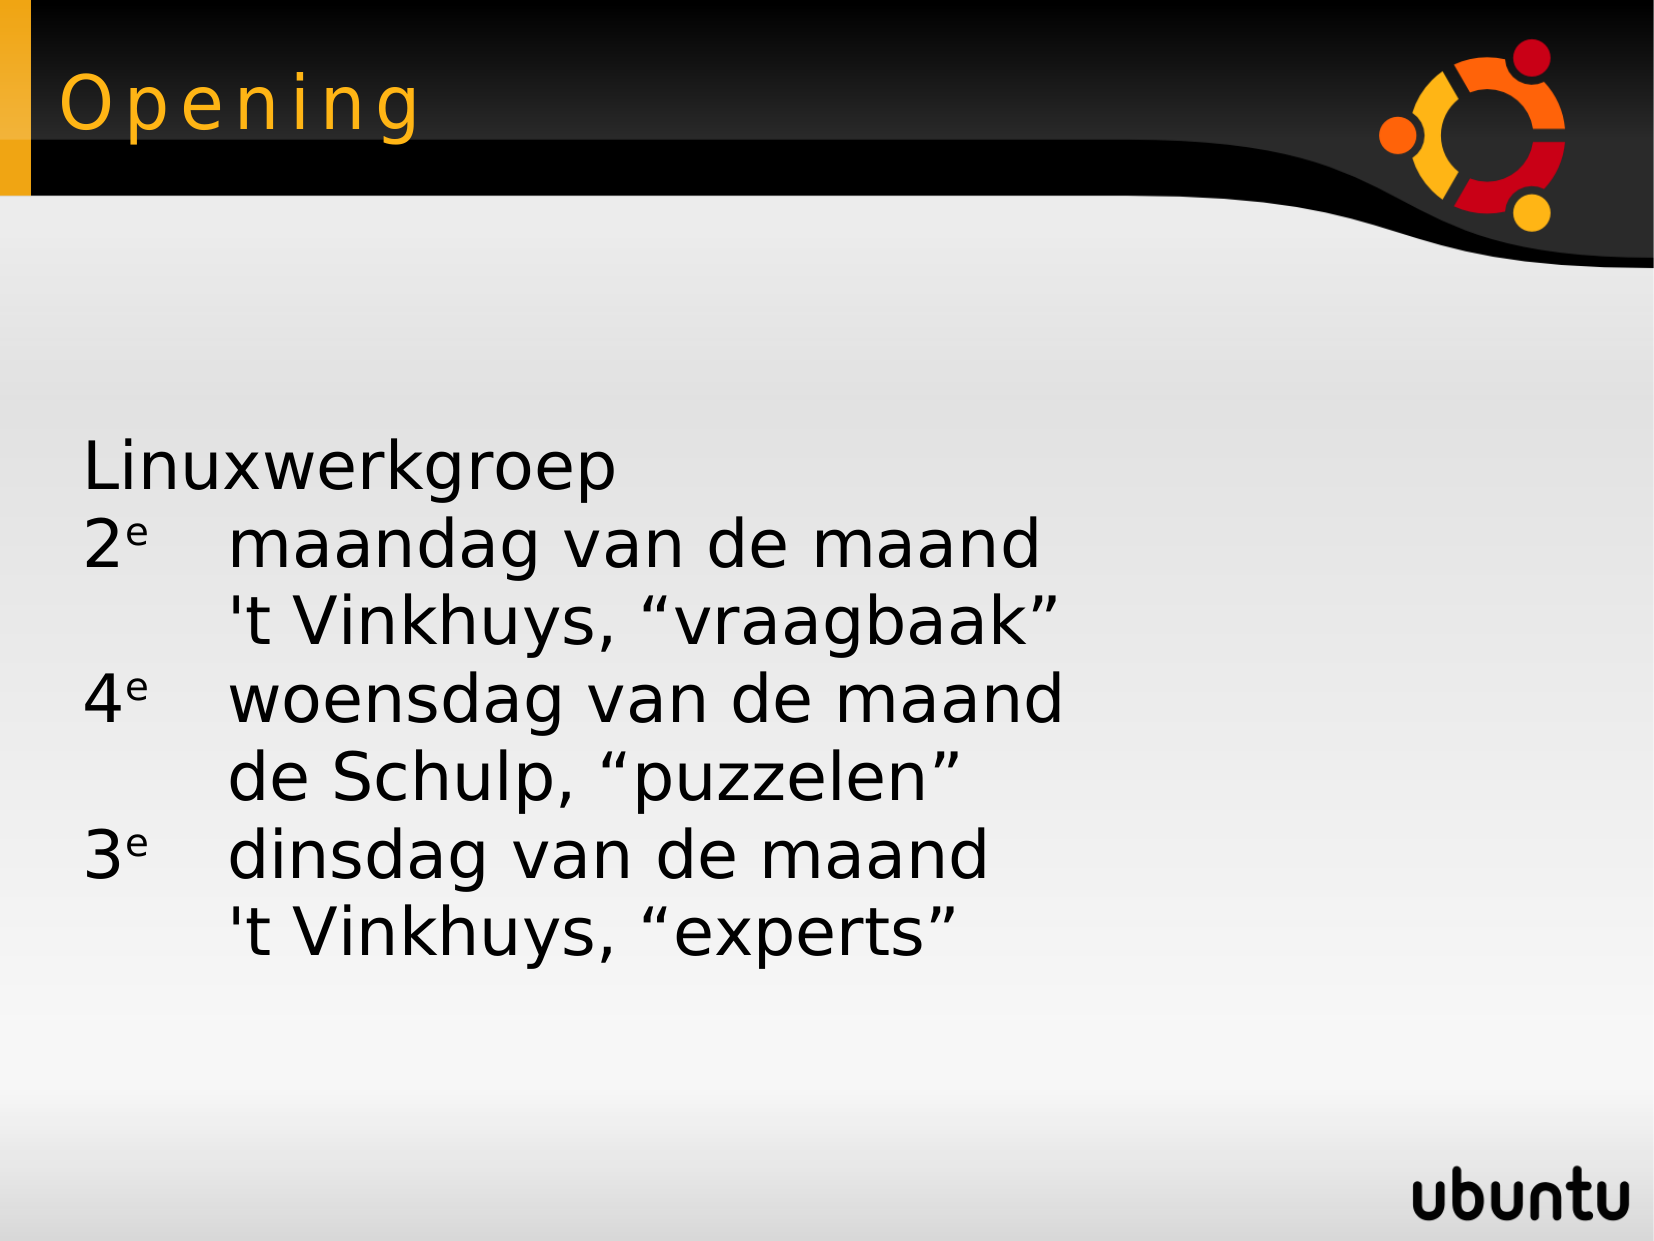

# Opening
Linuxwerkgroep
2e	maandag van de maand
	't Vinkhuys, “vraagbaak”
4e	woensdag van de maand
	de Schulp, “puzzelen”
3e	dinsdag van de maand
	't Vinkhuys, “experts”